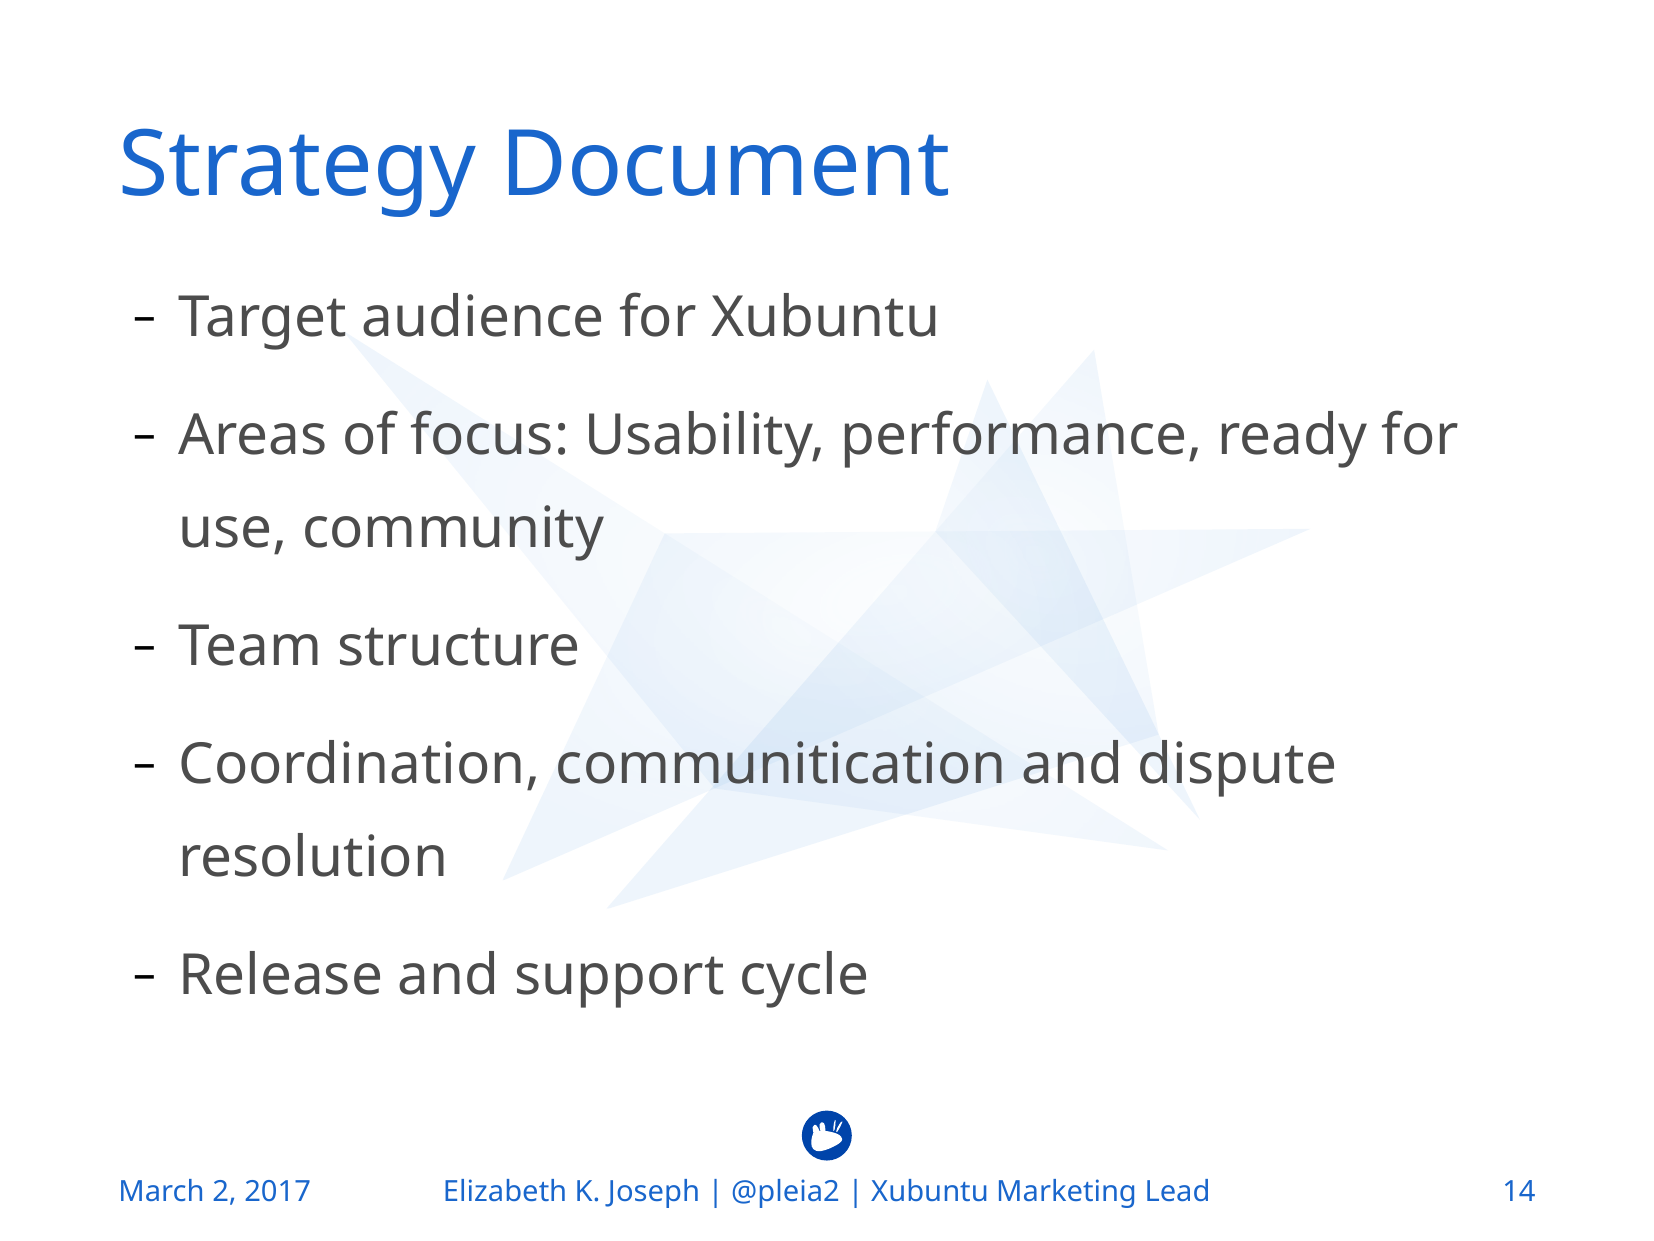

# Strategy Document
Target audience for Xubuntu
Areas of focus: Usability, performance, ready for use, community
Team structure
Coordination, communitication and dispute resolution
Release and support cycle
Elizabeth K. Joseph | @pleia2 | Xubuntu Marketing Lead
March 2, 2017
14